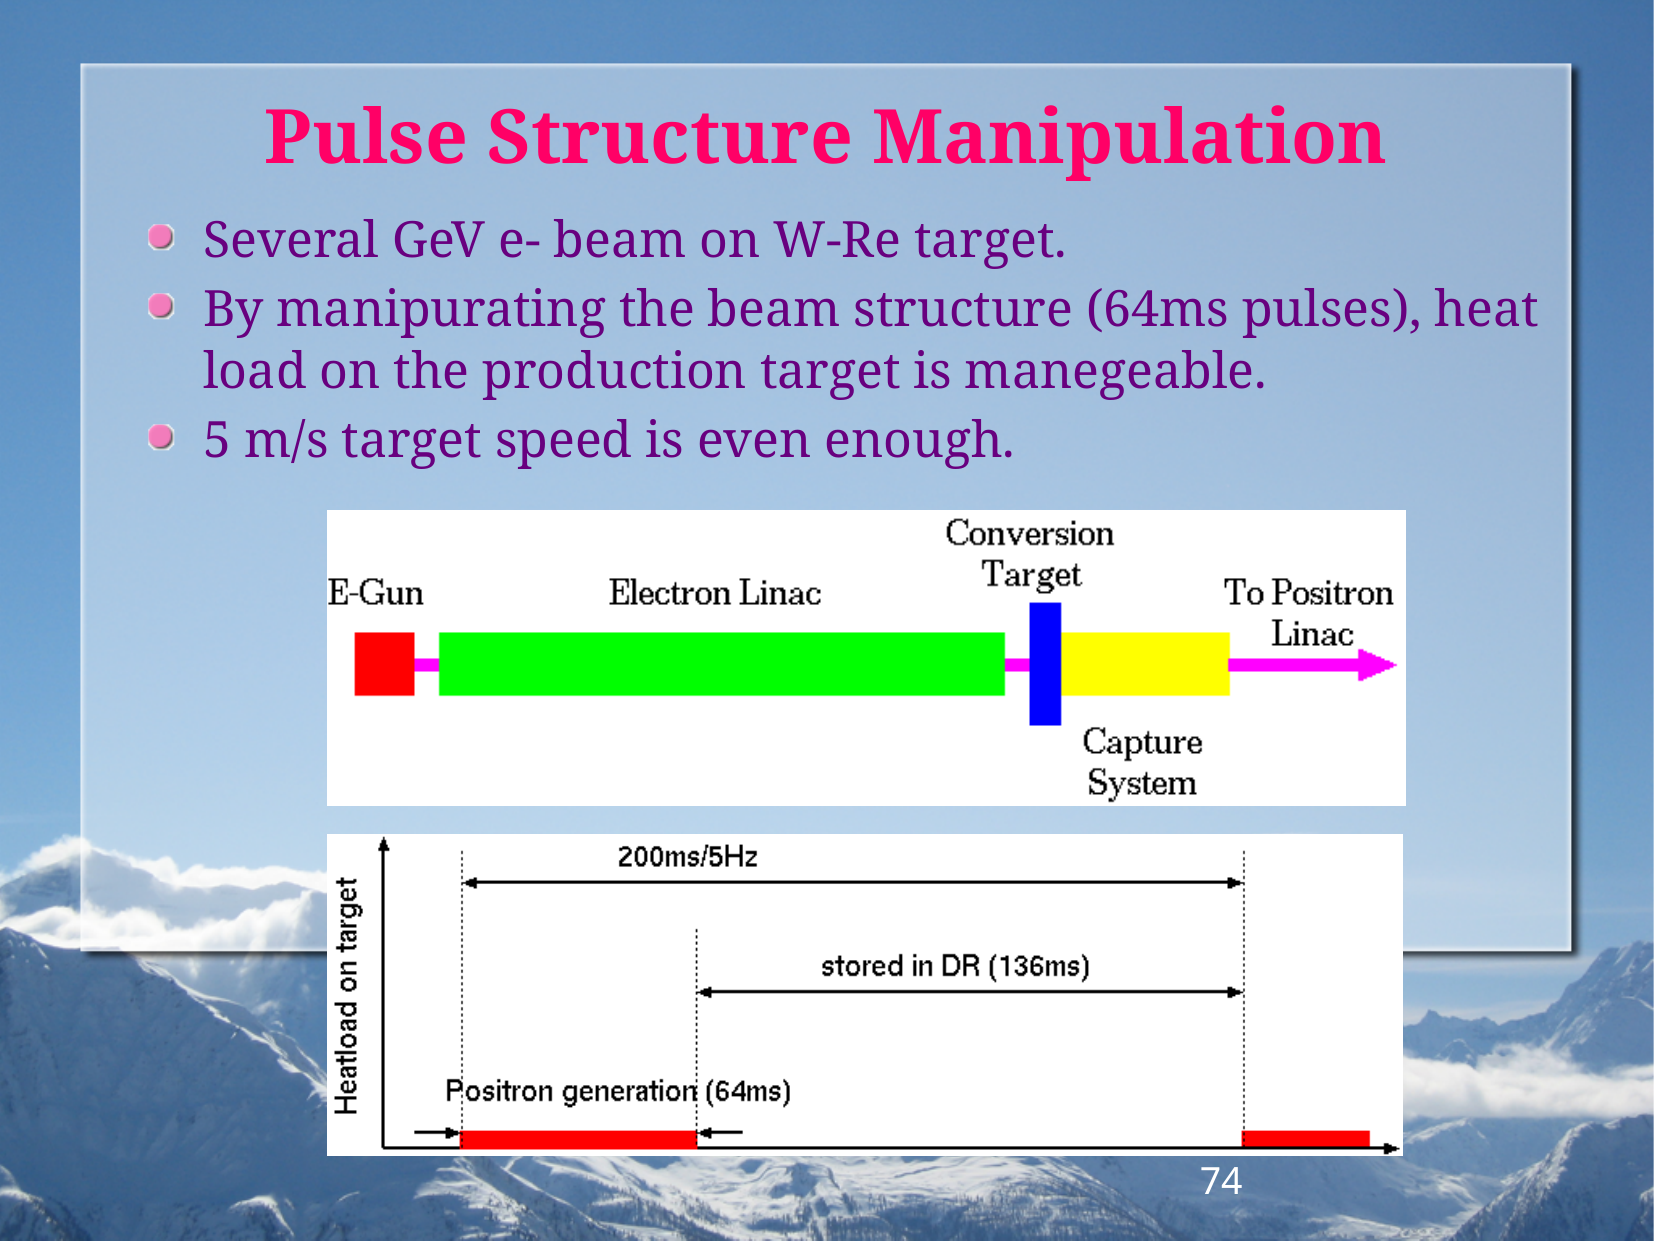

# Pulse Structure Manipulation
Several GeV e- beam on W-Re target.
By manipurating the beam structure (64ms pulses), heat load on the production target is manegeable.
5 m/s target speed is even enough.